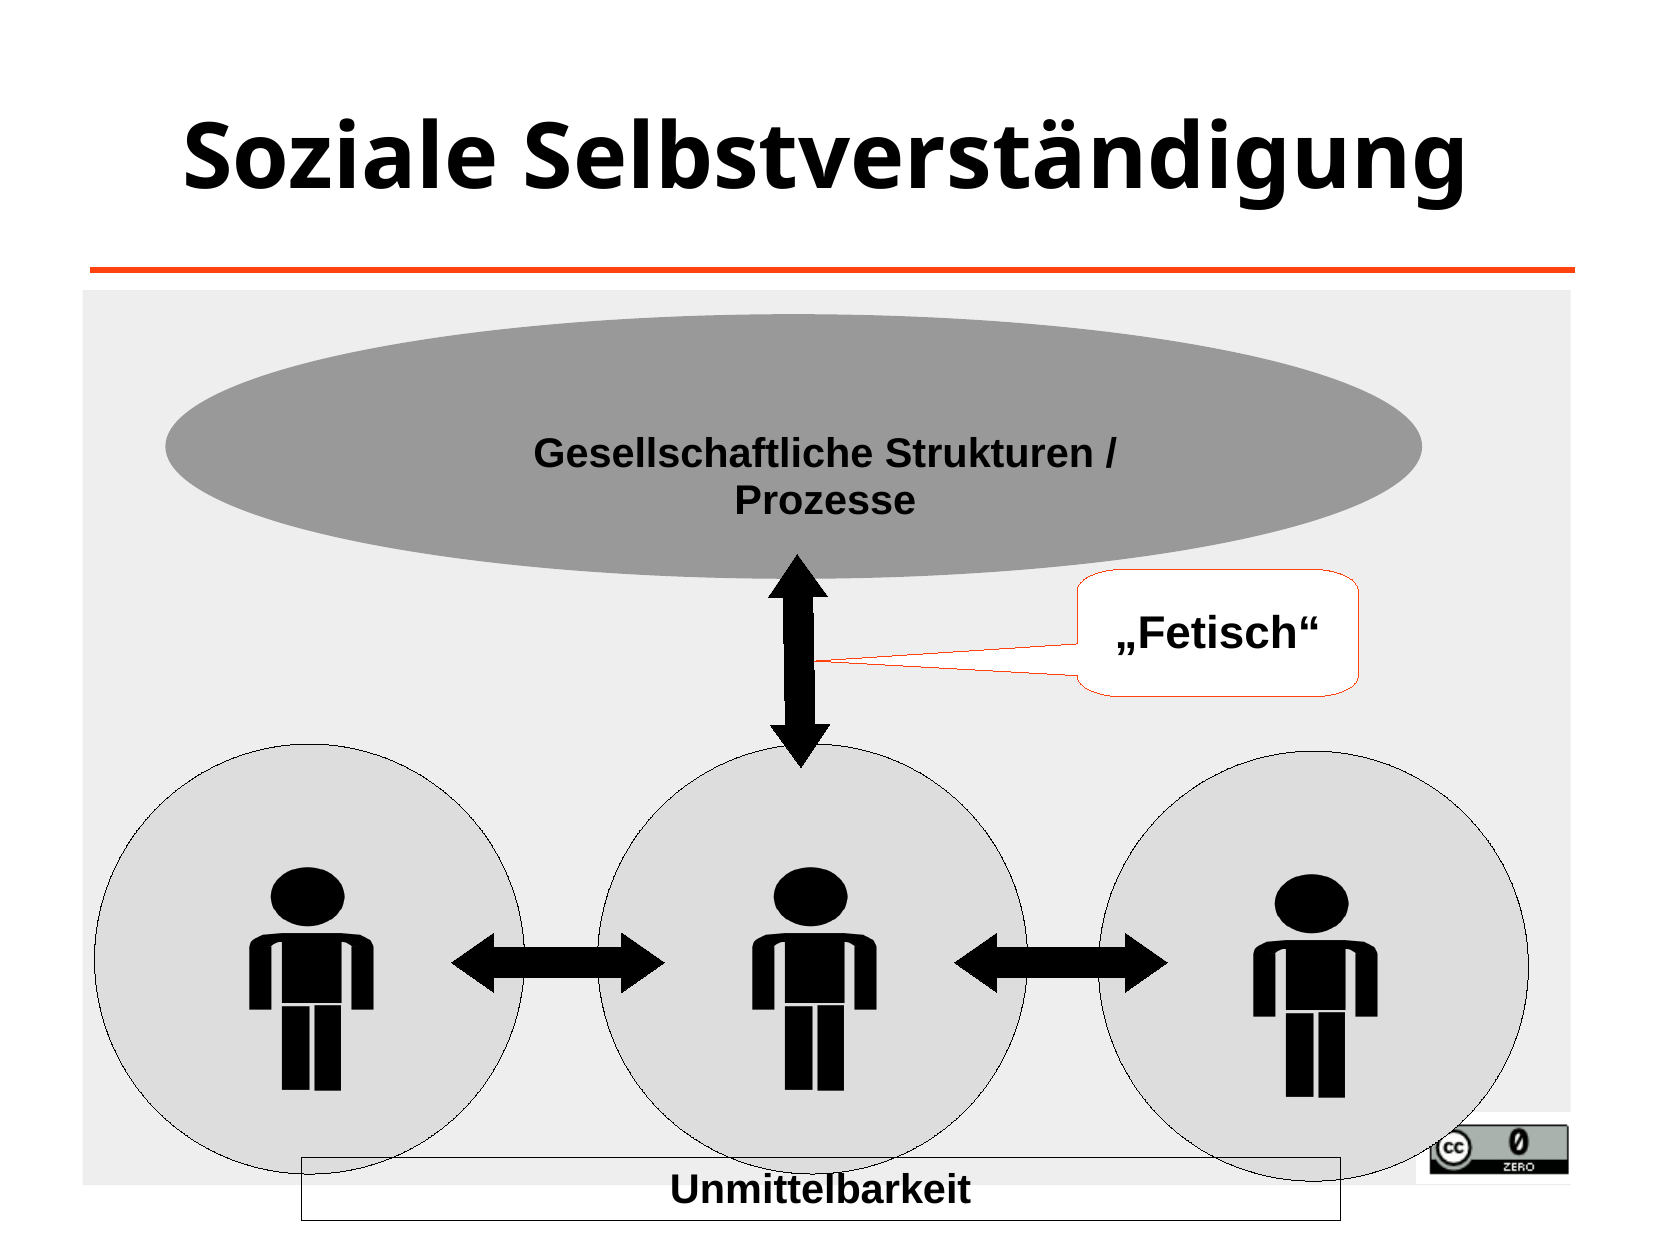

# Soziale Selbstverständigung
Gesellschaftliche Strukturen / Prozesse
„Fetisch“
Unmittelbarkeit